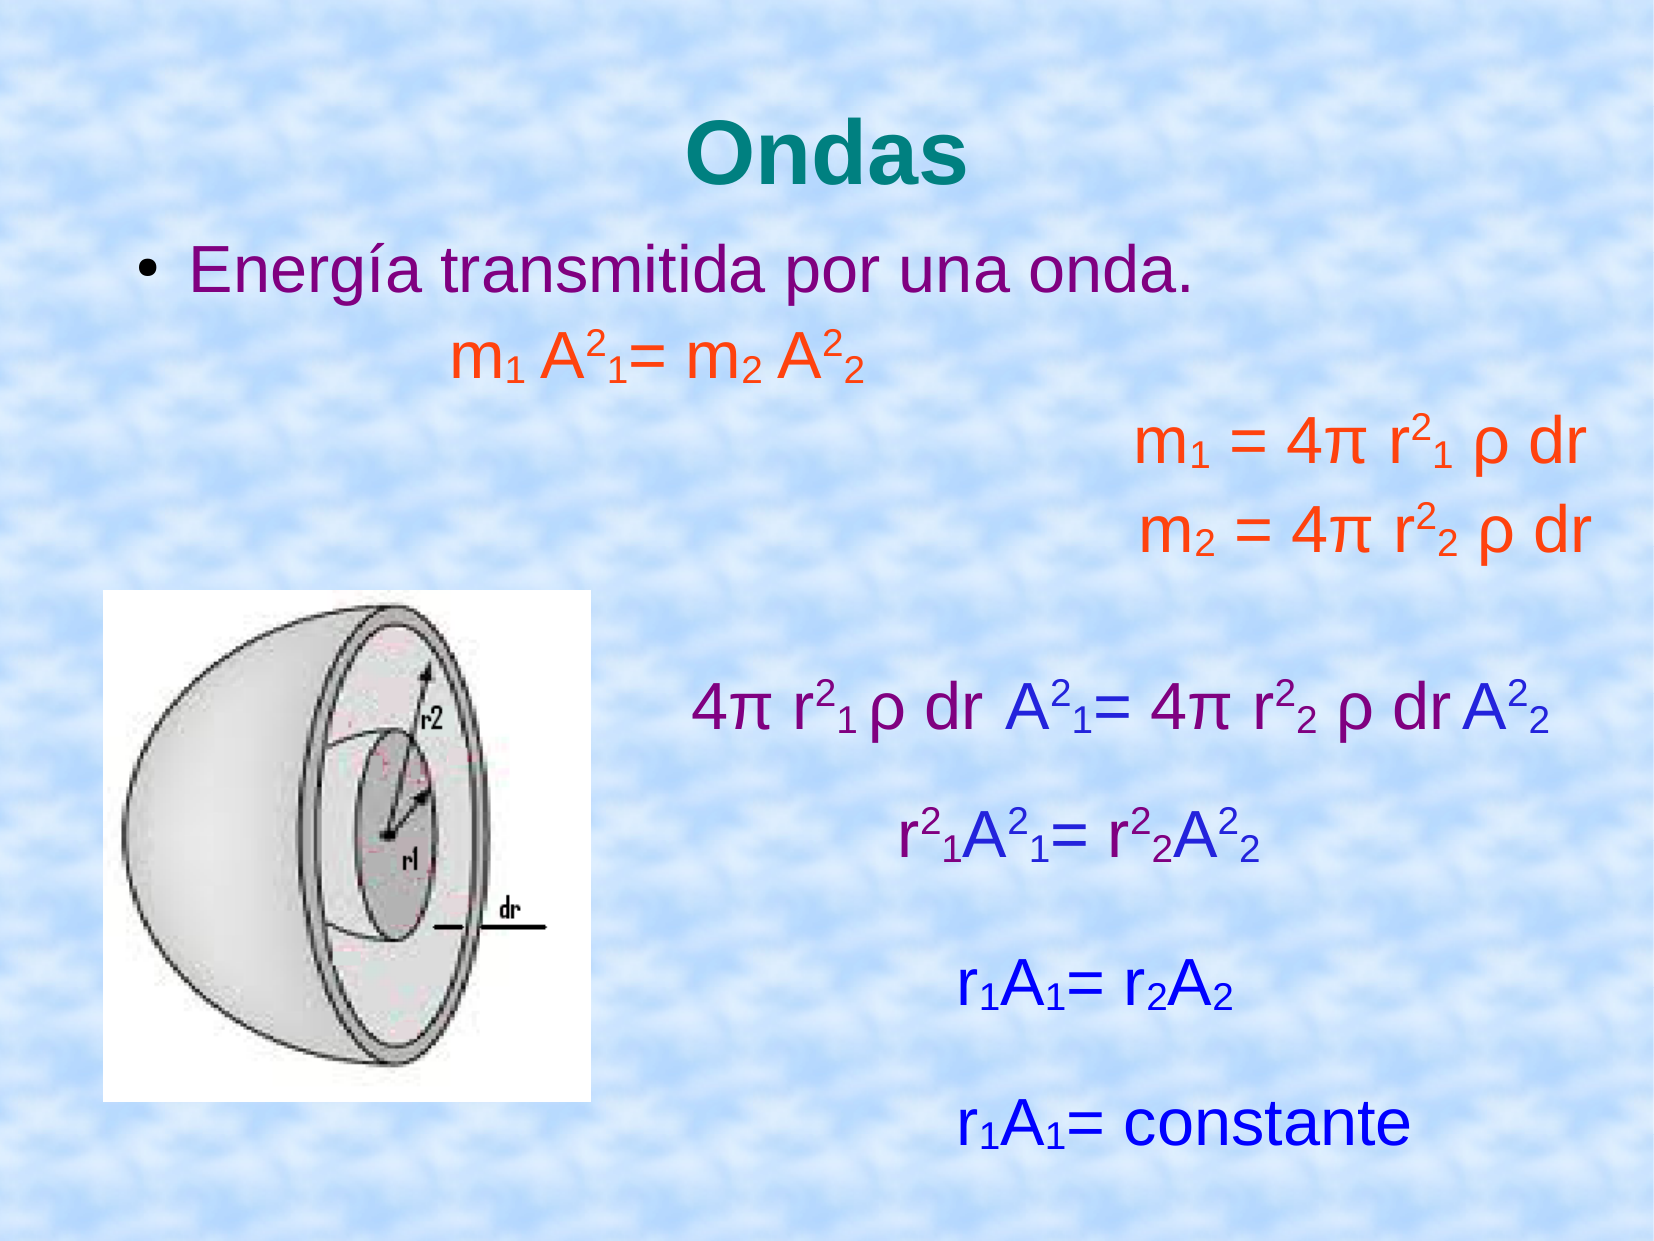

# Ondas
Energía transmitida por una onda.
m1 A21= m2 A22
m1 = 4π r21 ρ dr
m2 = 4π r22 ρ dr
4π r21 ρ dr A21= 4π r22 ρ dr A22
r21A21= r22A22
r1A1= r2A2
r1A1= constante